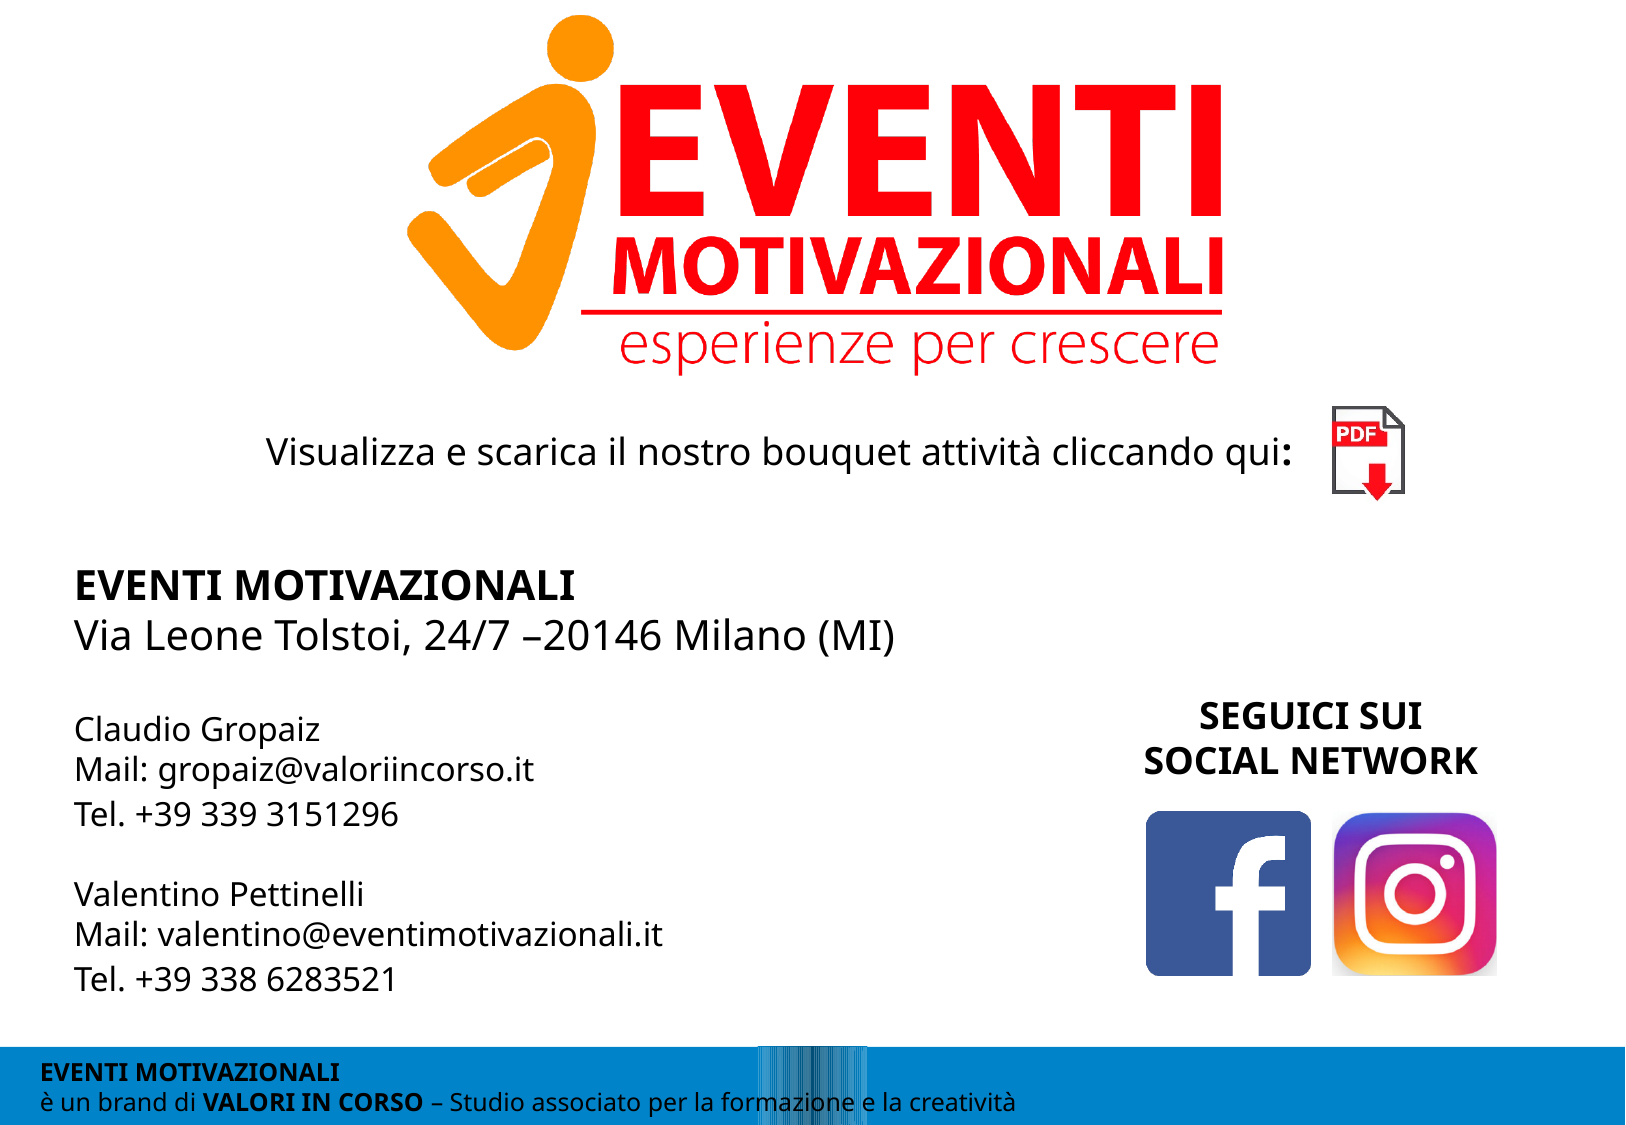

Visualizza e scarica il nostro bouquet attività cliccando qui:
EVENTI MOTIVAZIONALI
Via Leone Tolstoi, 24/7 –20146 Milano (MI)
Claudio Gropaiz
Mail: gropaiz@valoriincorso.it
Tel. +39 339 3151296
Valentino Pettinelli
Mail: valentino@eventimotivazionali.it
Tel. +39 338 6283521
SEGUICI SUI
SOCIAL NETWORK
EVENTI MOTIVAZIONALI
è un brand di VALORI IN CORSO – Studio associato per la formazione e la creatività